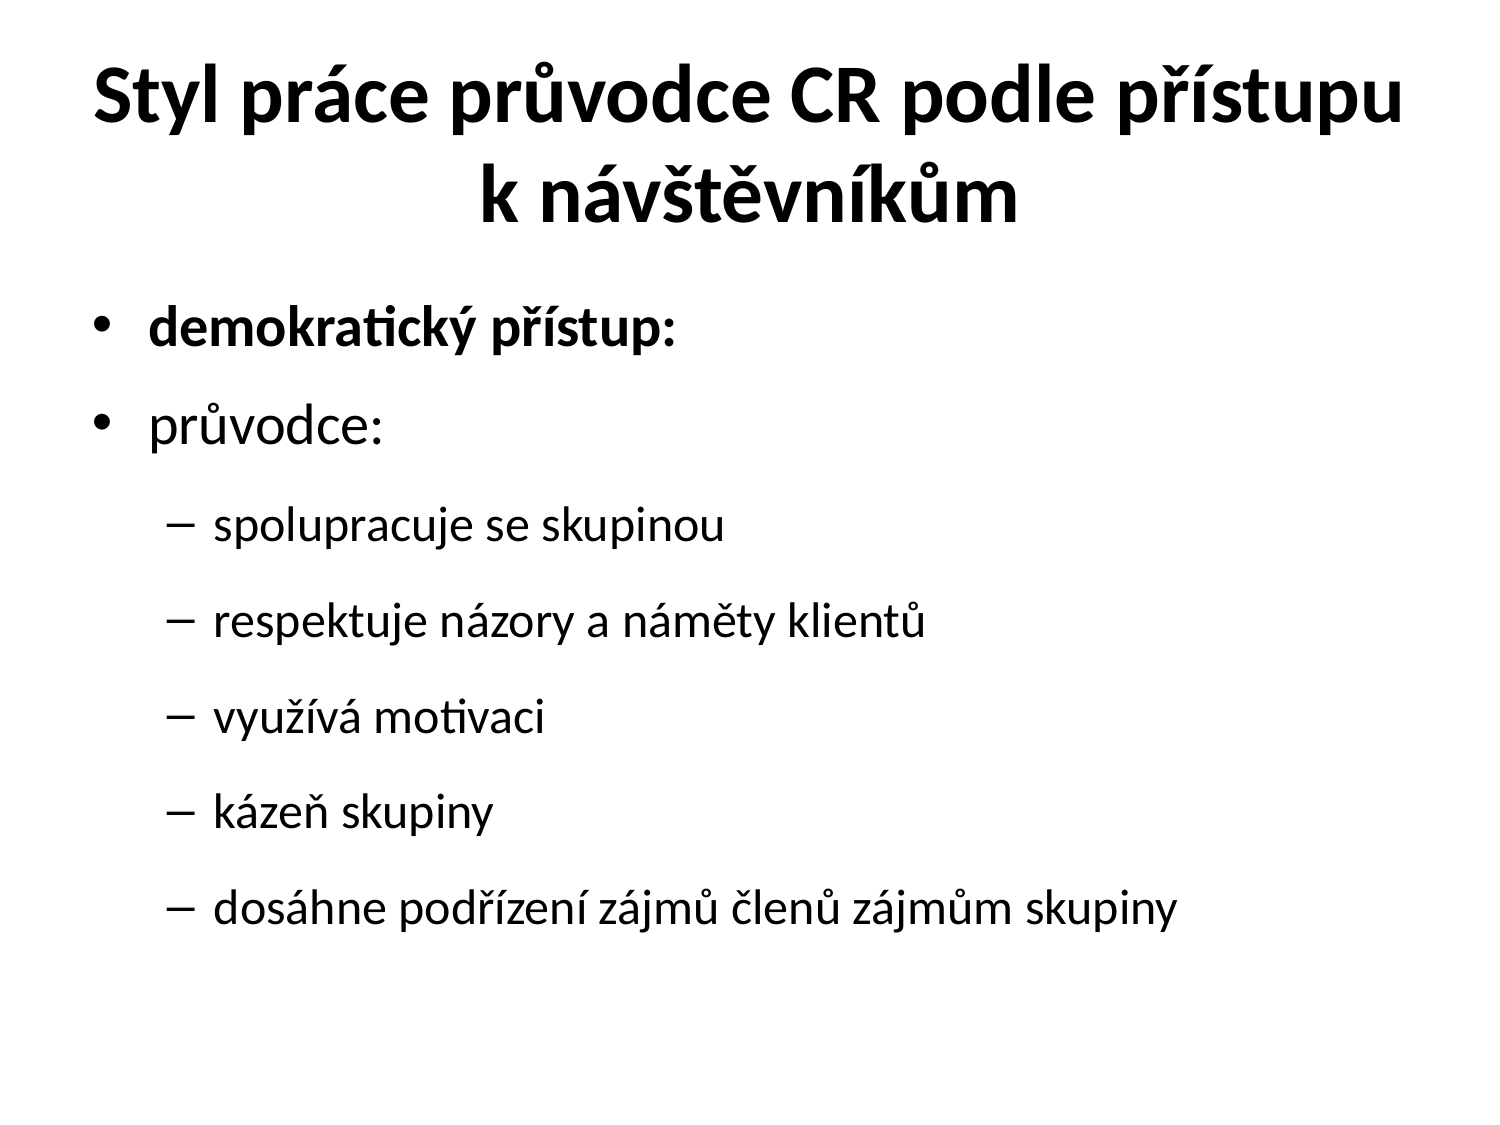

# Styl práce průvodce CR podle přístupu k návštěvníkům
demokratický přístup:
průvodce:
spolupracuje se skupinou
respektuje názory a náměty klientů
využívá motivaci
kázeň skupiny
dosáhne podřízení zájmů členů zájmům skupiny